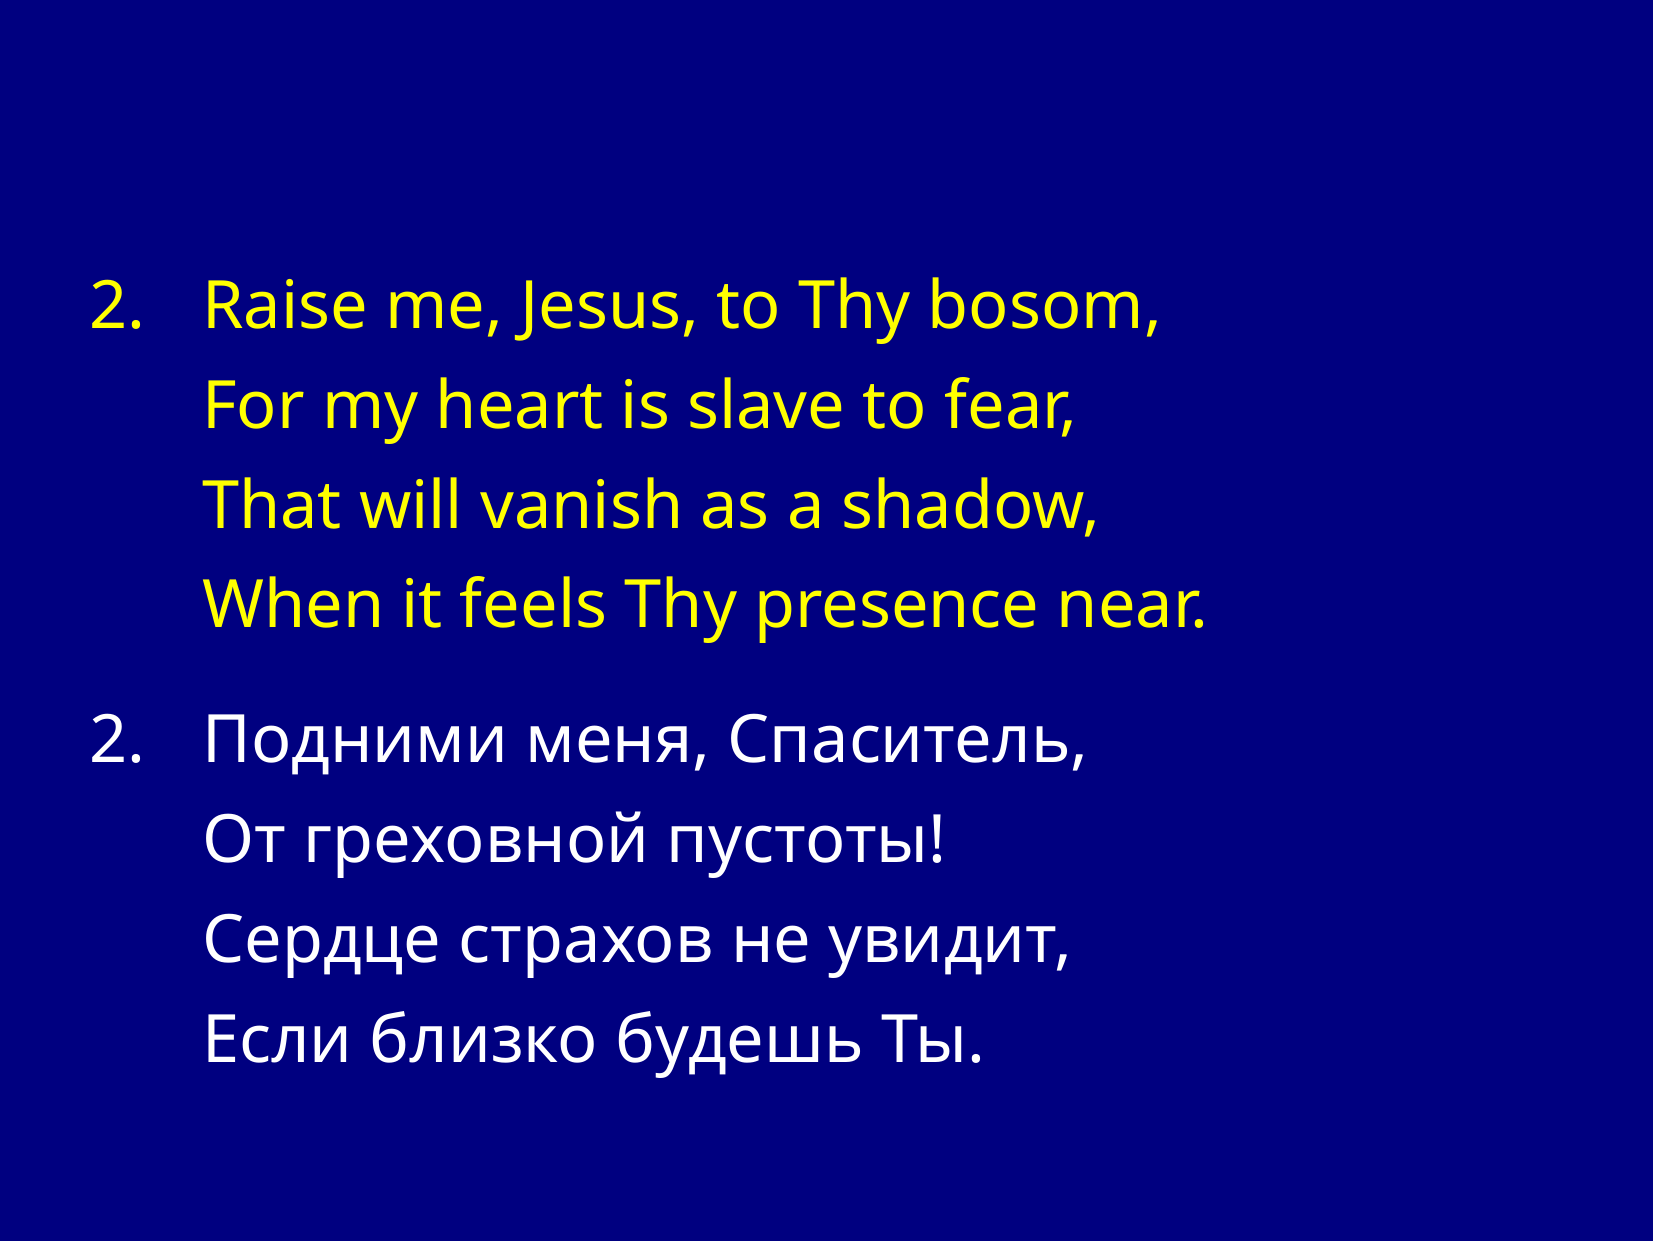

2.	Raise me, Jesus, to Thy bosom,
	For my heart is slave to fear,
	That will vanish as a shadow,
	When it feels Thy presence near.
2.	Подними меня, Спаситель,
	От греховной пустоты!
	Сердце страхов не увидит,
	Если близко будешь Ты.